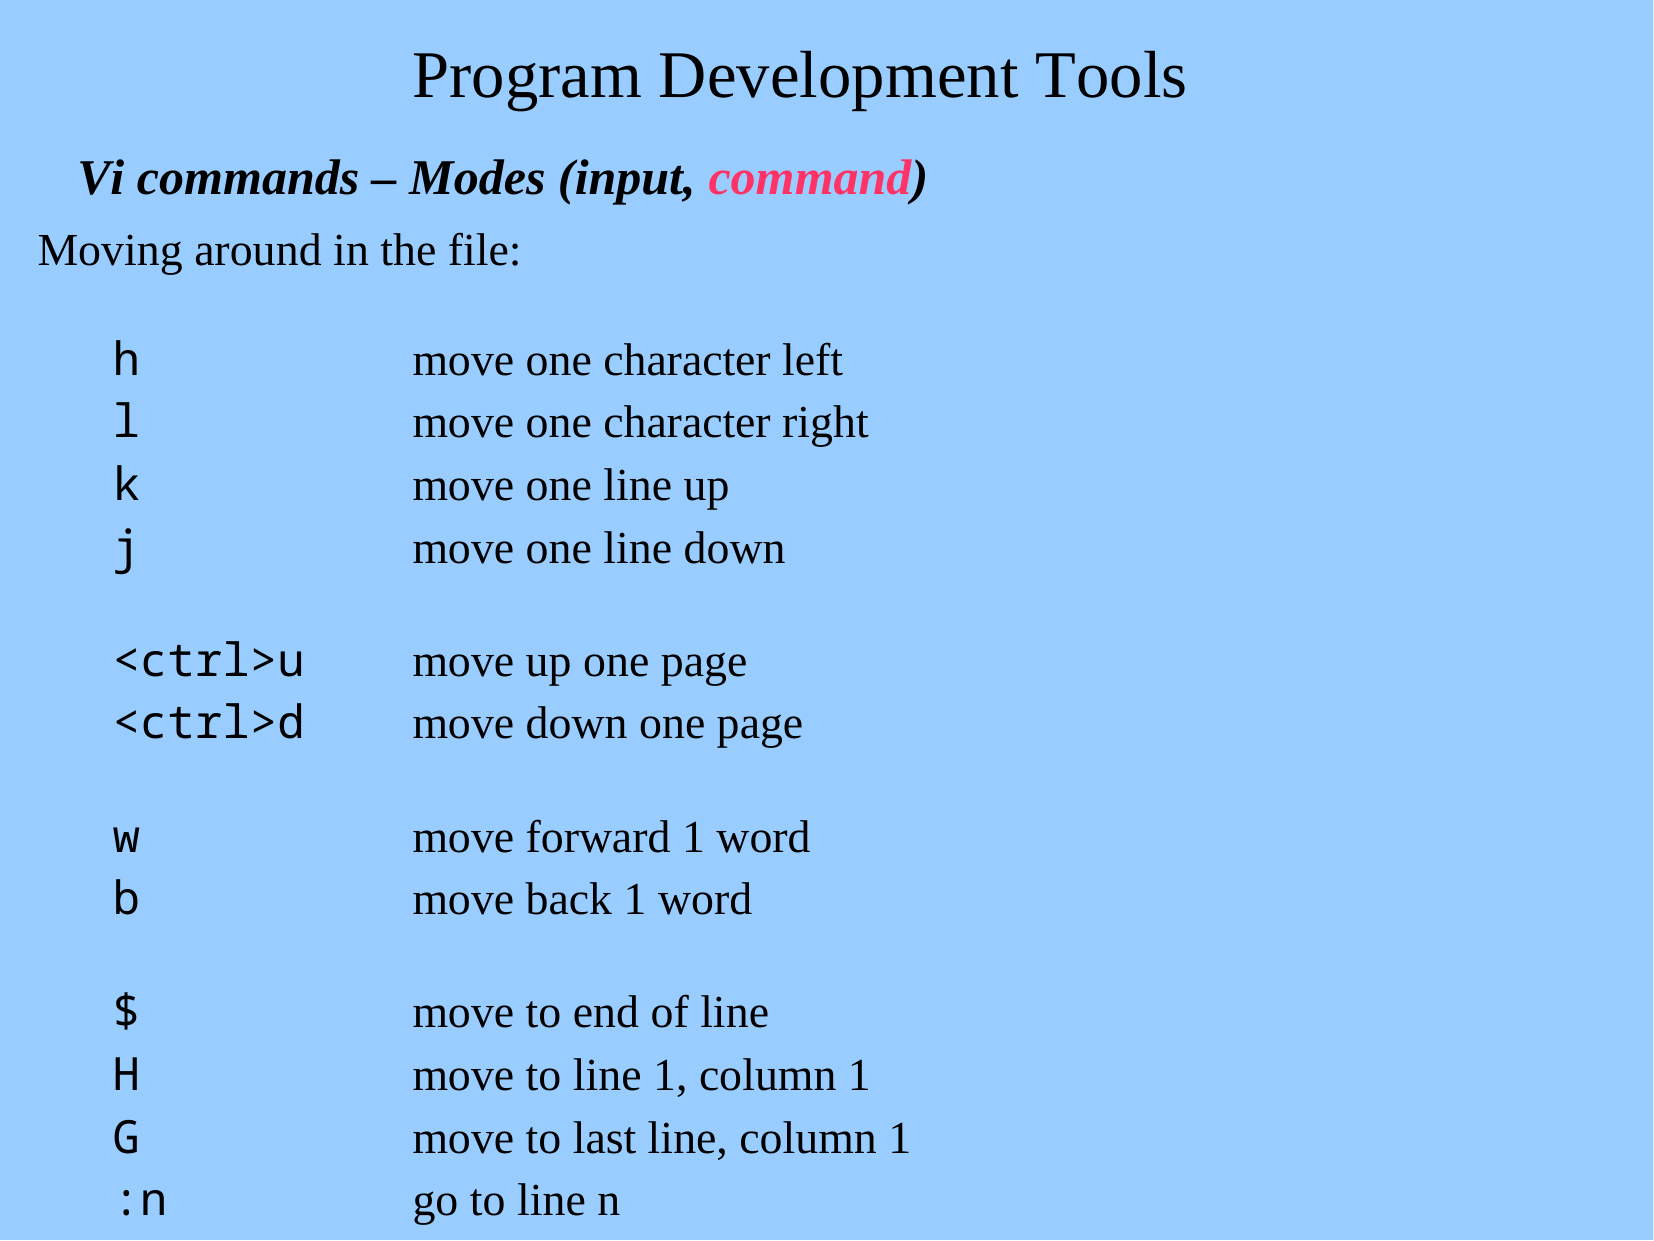

Program Development Tools
Vi commands – Modes (input, command)
Moving around in the file:
	h				move one character left
	l				move one character right
	k				move one line up
	j				move one line down
	<ctrl>u		move up one page
	<ctrl>d 		move down one page
	w				move forward 1 word
	b				move back 1 word
	$				move to end of line
	H				move to line 1, column 1
	G				move to last line, column 1
	:n				go to line n